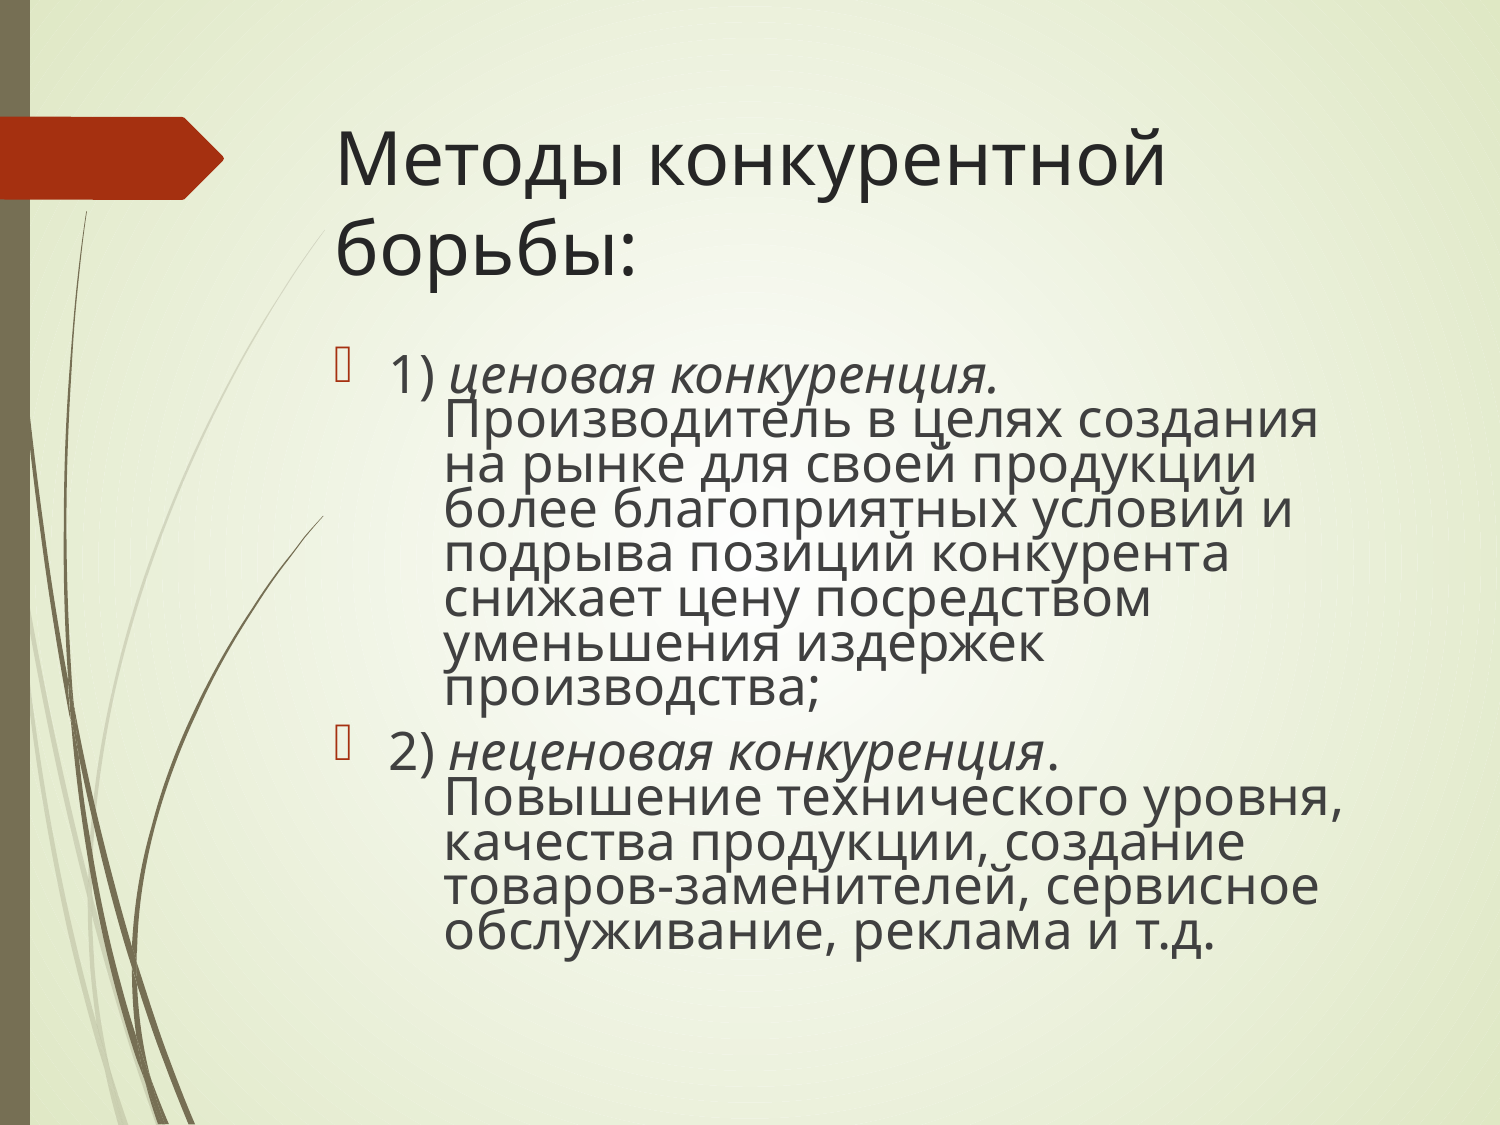

# Методы конкурентной борьбы:
1) ценовая конкуренция. Производитель в целях создания на рынке для своей продукции более благоприятных условий и подрыва позиций конкурента снижает цену посредством уменьшения издержек производства;
2) неценовая конкуренция. Повышение технического уровня, качества продукции, создание товаров-заменителей, сервисное обслуживание, реклама и т.д.